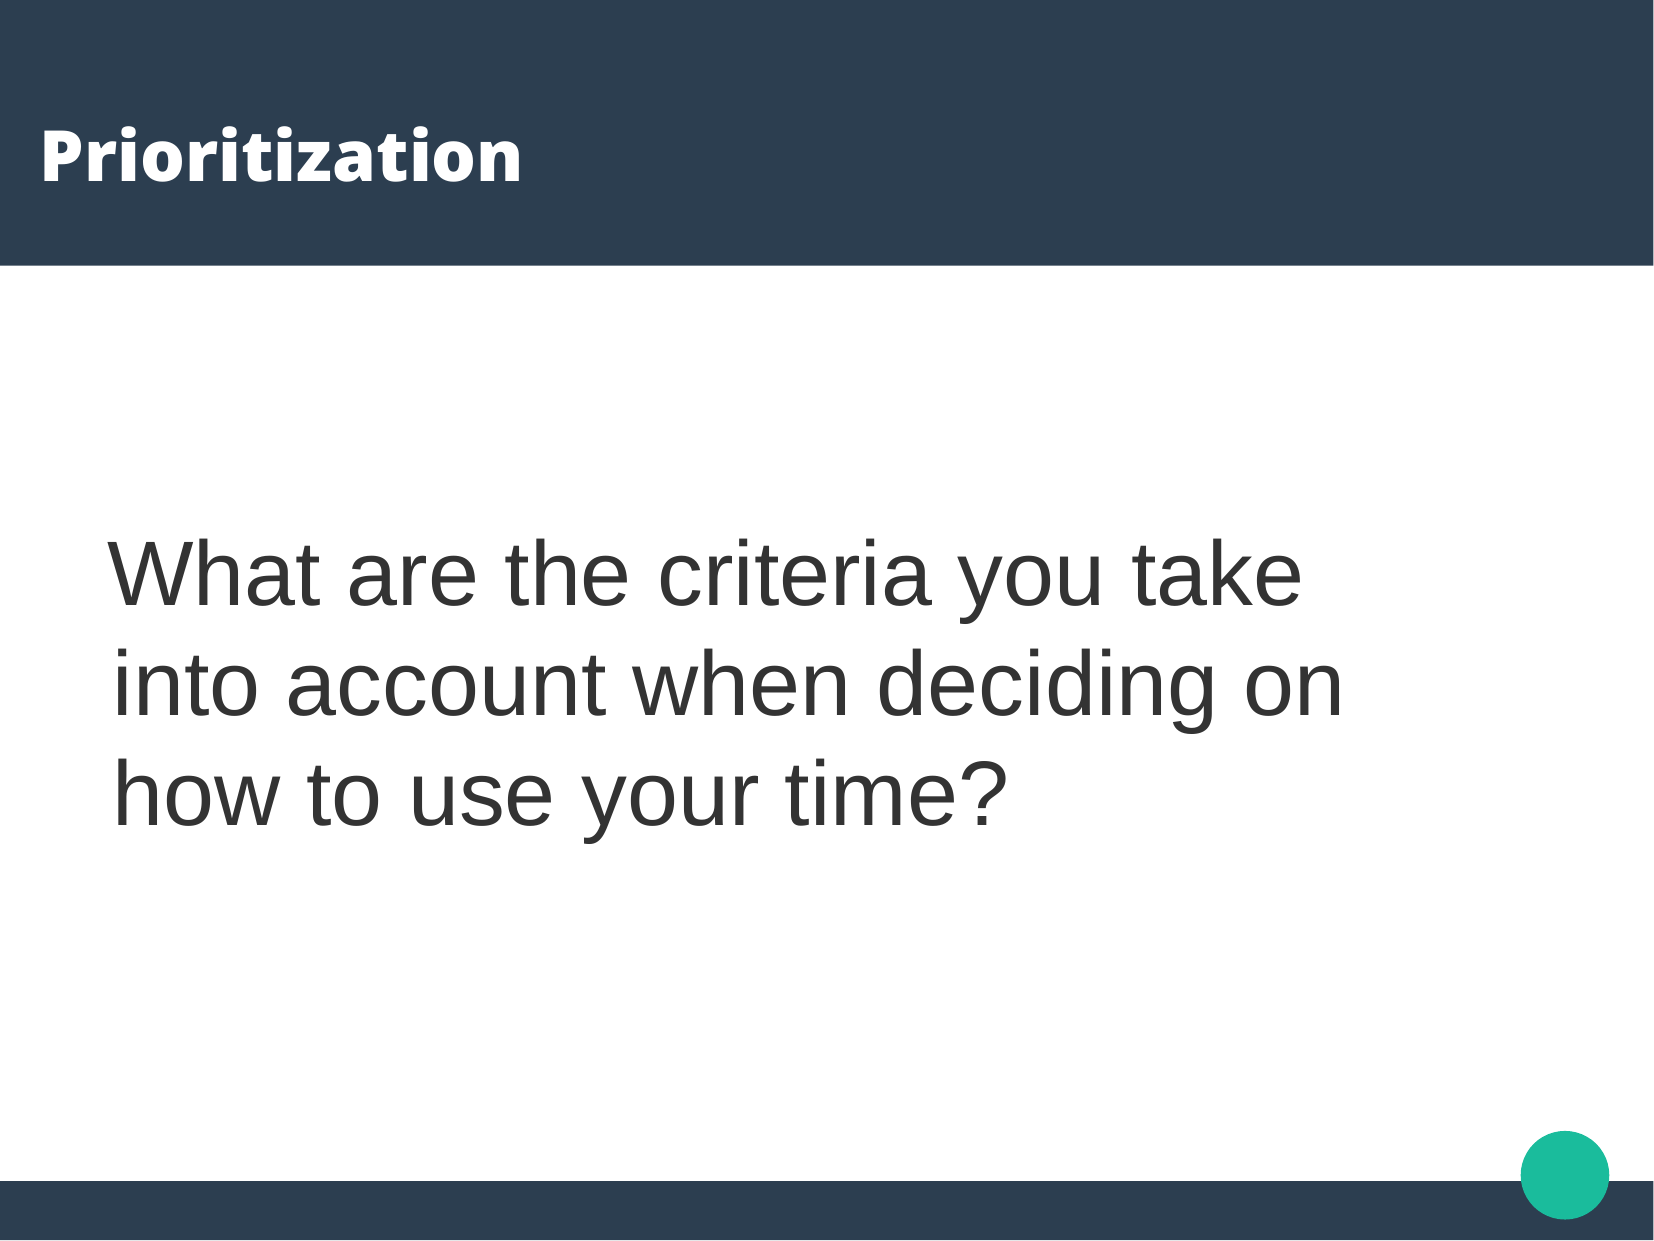

# Prioritization
 What are the criteria you take into account when deciding on how to use your time?